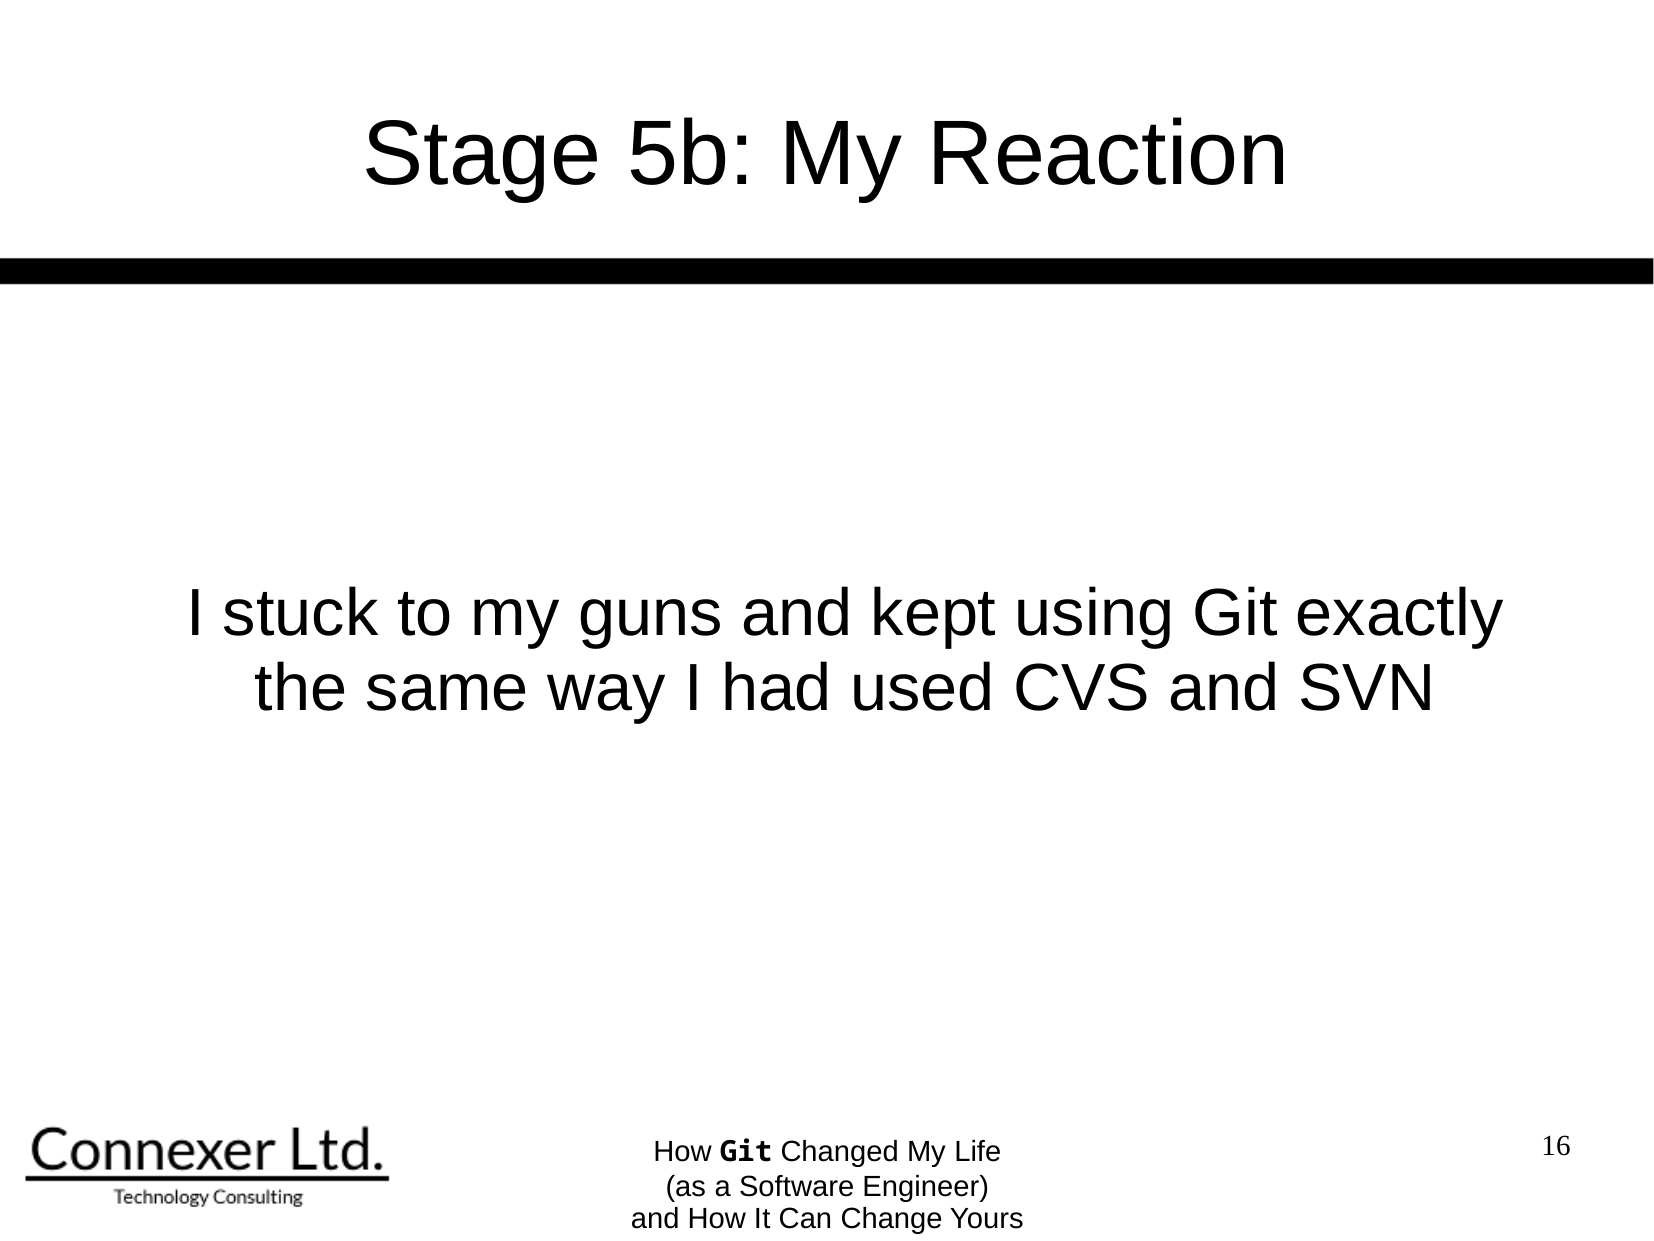

# Stage 5b: My Reaction
I stuck to my guns and kept using Git exactly the same way I had used CVS and SVN
16